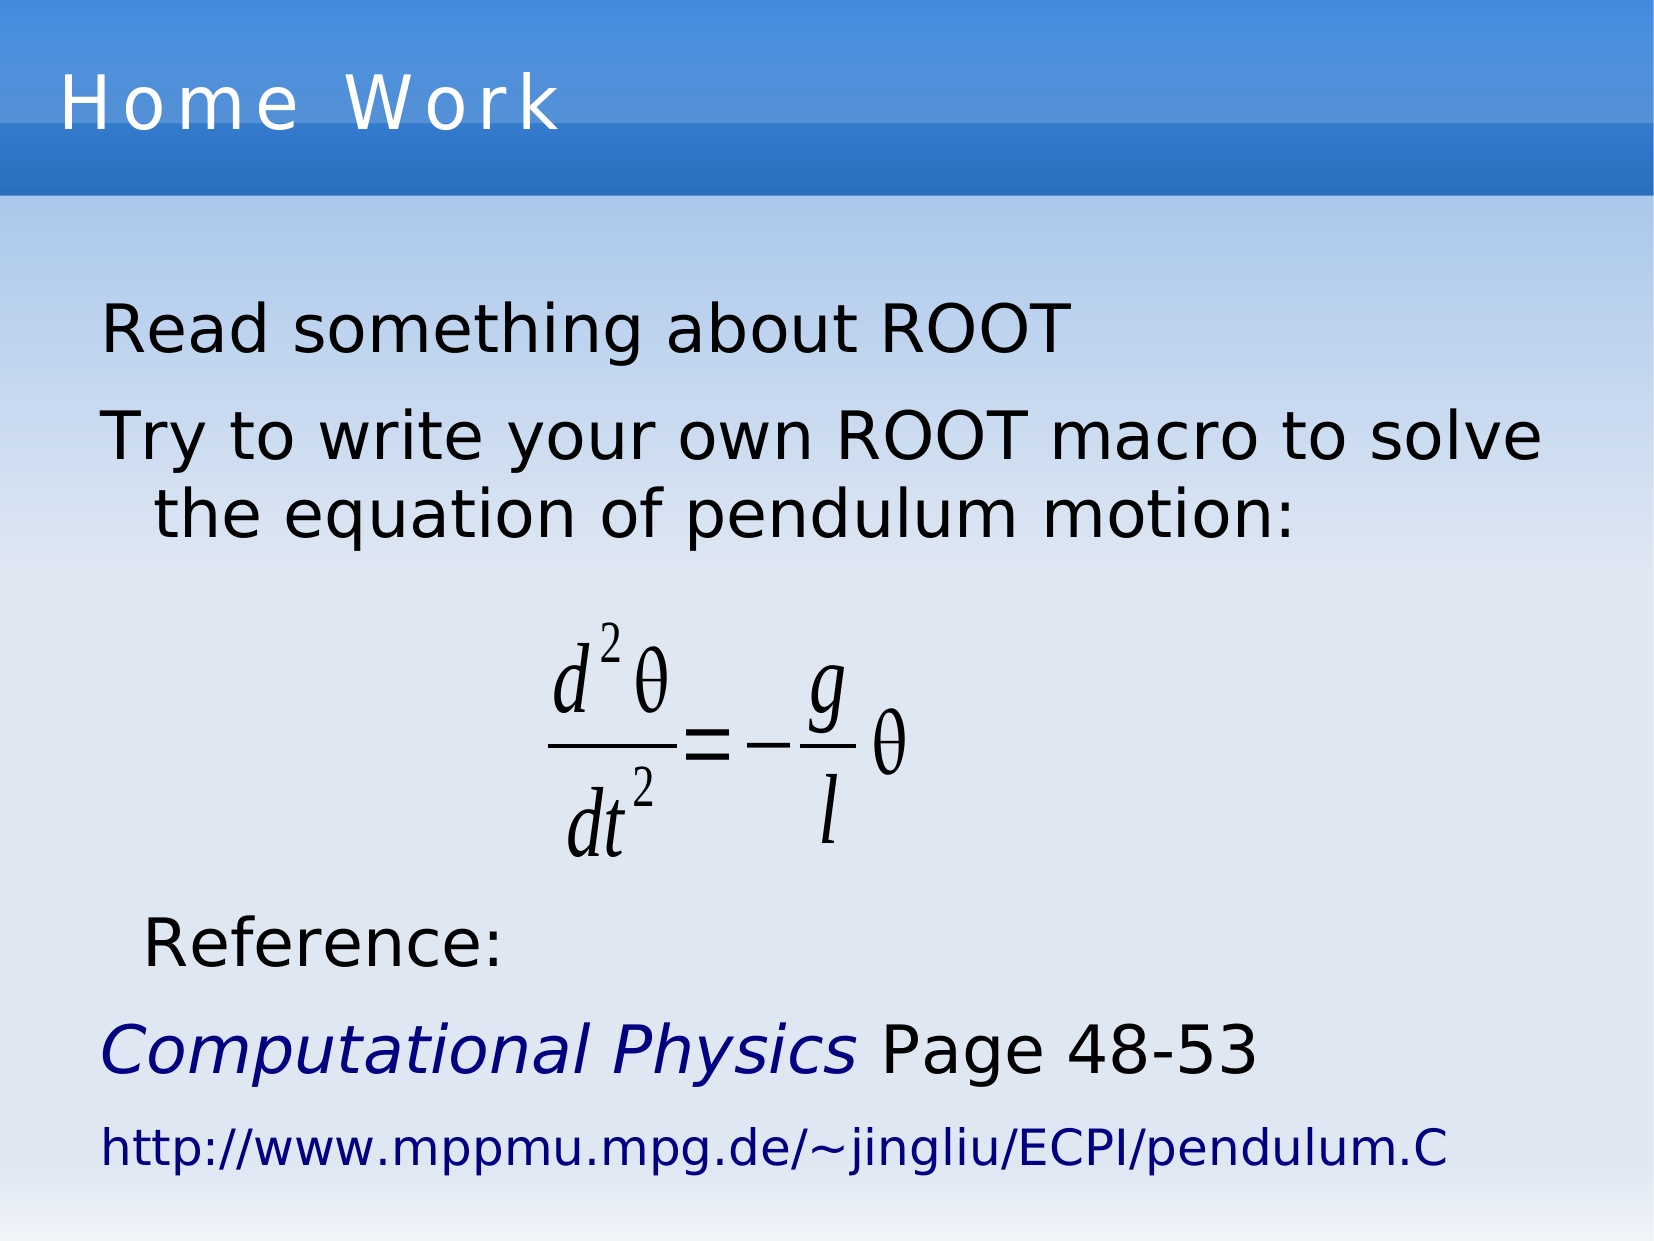

# Home Work
Read something about ROOT
Try to write your own ROOT macro to solve the equation of pendulum motion:
 Reference:
Computational Physics Page 48-53
http://www.mppmu.mpg.de/~jingliu/ECPI/pendulum.C